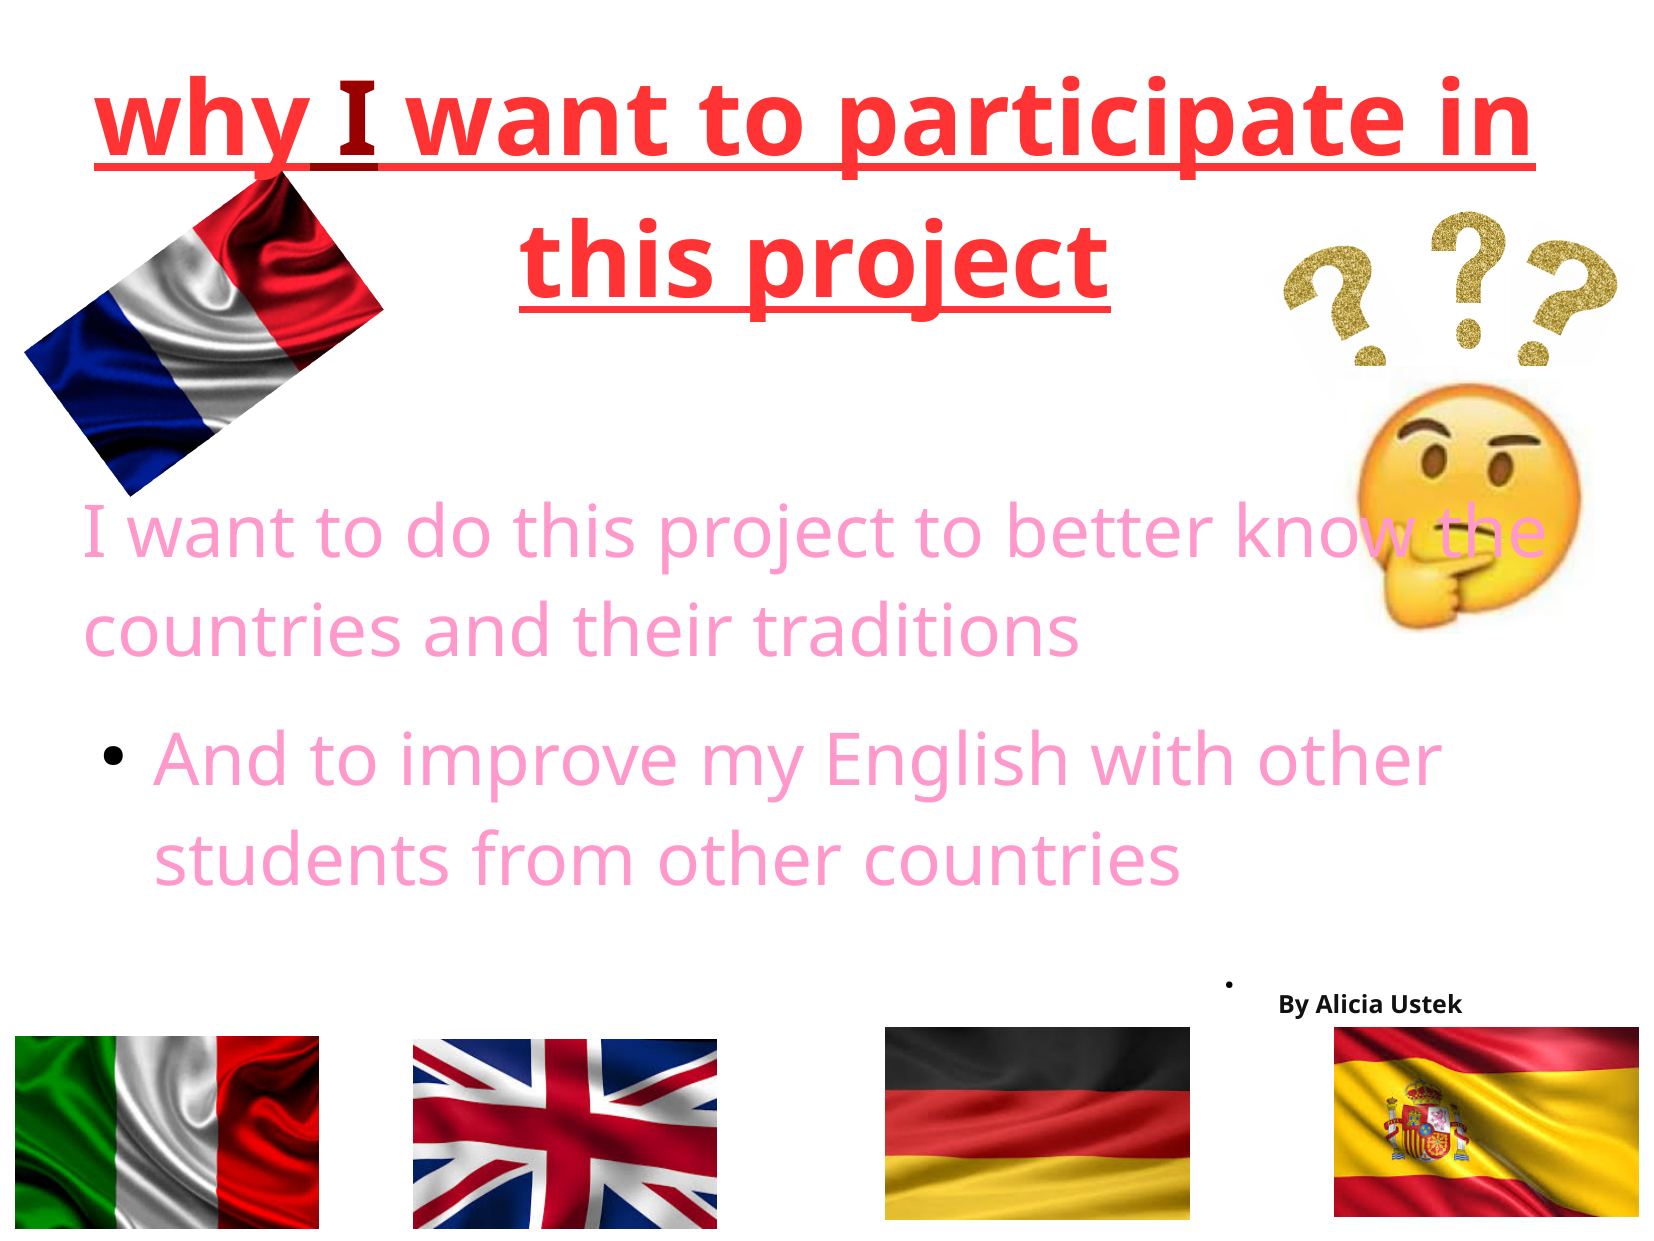

# why I want to participate in this project
I want to do this project to better know the countries and their traditions
And to improve my English with other students from other countries
By Alicia Ustek